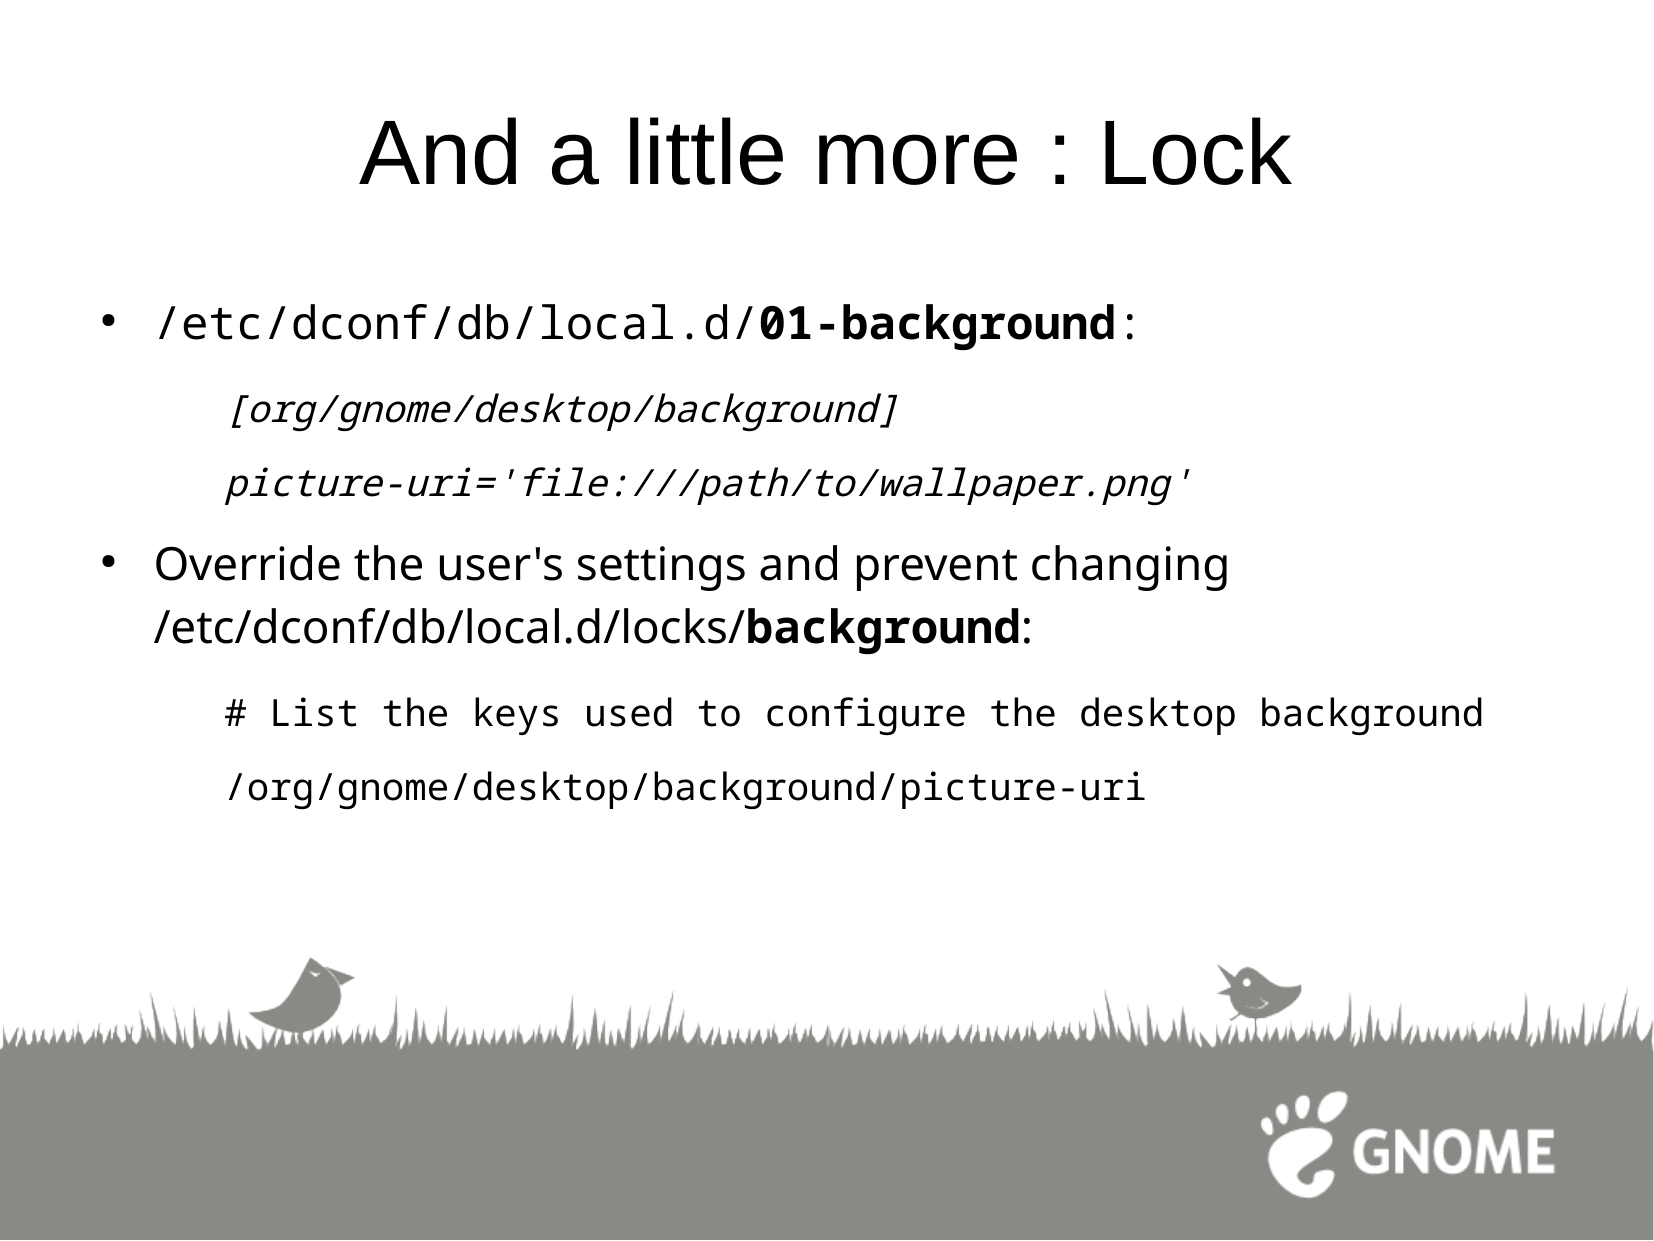

# And a little more : Lock
/etc/dconf/db/local.d/01-background:
[org/gnome/desktop/background]
picture-uri='file:///path/to/wallpaper.png'
Override the user's settings and prevent changing /etc/dconf/db/local.d/locks/background:
# List the keys used to configure the desktop background
/org/gnome/desktop/background/picture-uri